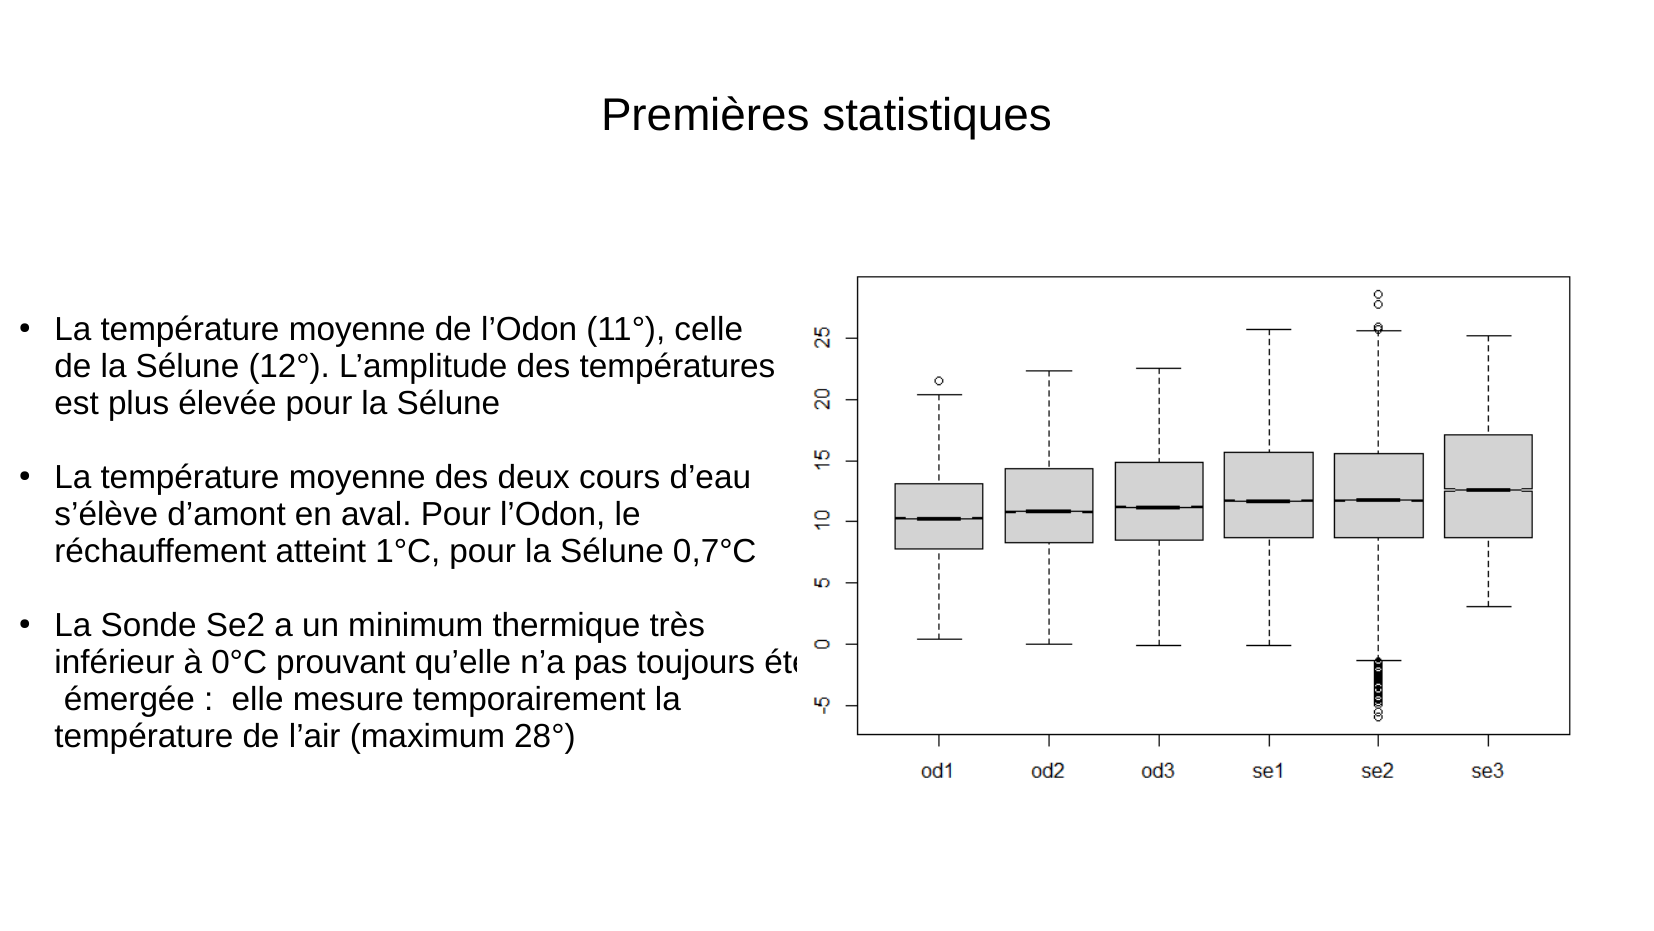

# Premières statistiques
La température moyenne de l’Odon (11°), celle
de la Sélune (12°). L’amplitude des températures
est plus élevée pour la Sélune
La température moyenne des deux cours d’eau
s’élève d’amont en aval. Pour l’Odon, le
réchauffement atteint 1°C, pour la Sélune 0,7°C
La Sonde Se2 a un minimum thermique très
inférieur à 0°C prouvant qu’elle n’a pas toujours été
 émergée : elle mesure temporairement la
température de l’air (maximum 28°)